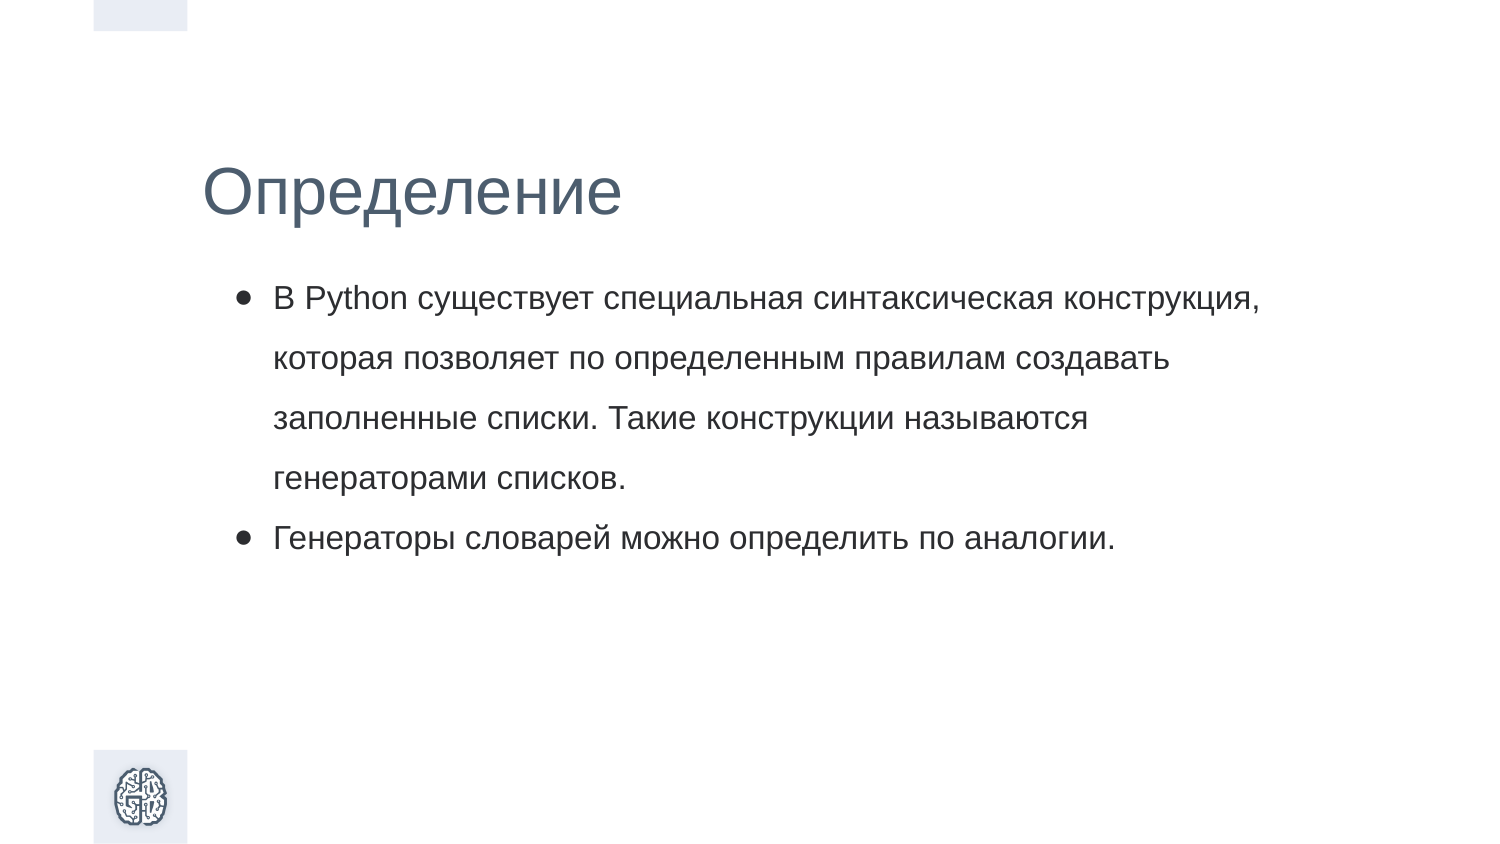

Определение
В Python существует специальная синтаксическая конструкция, которая позволяет по определенным правилам создавать заполненные списки. Такие конструкции называются генераторами списков.
Генераторы словарей можно определить по аналогии.